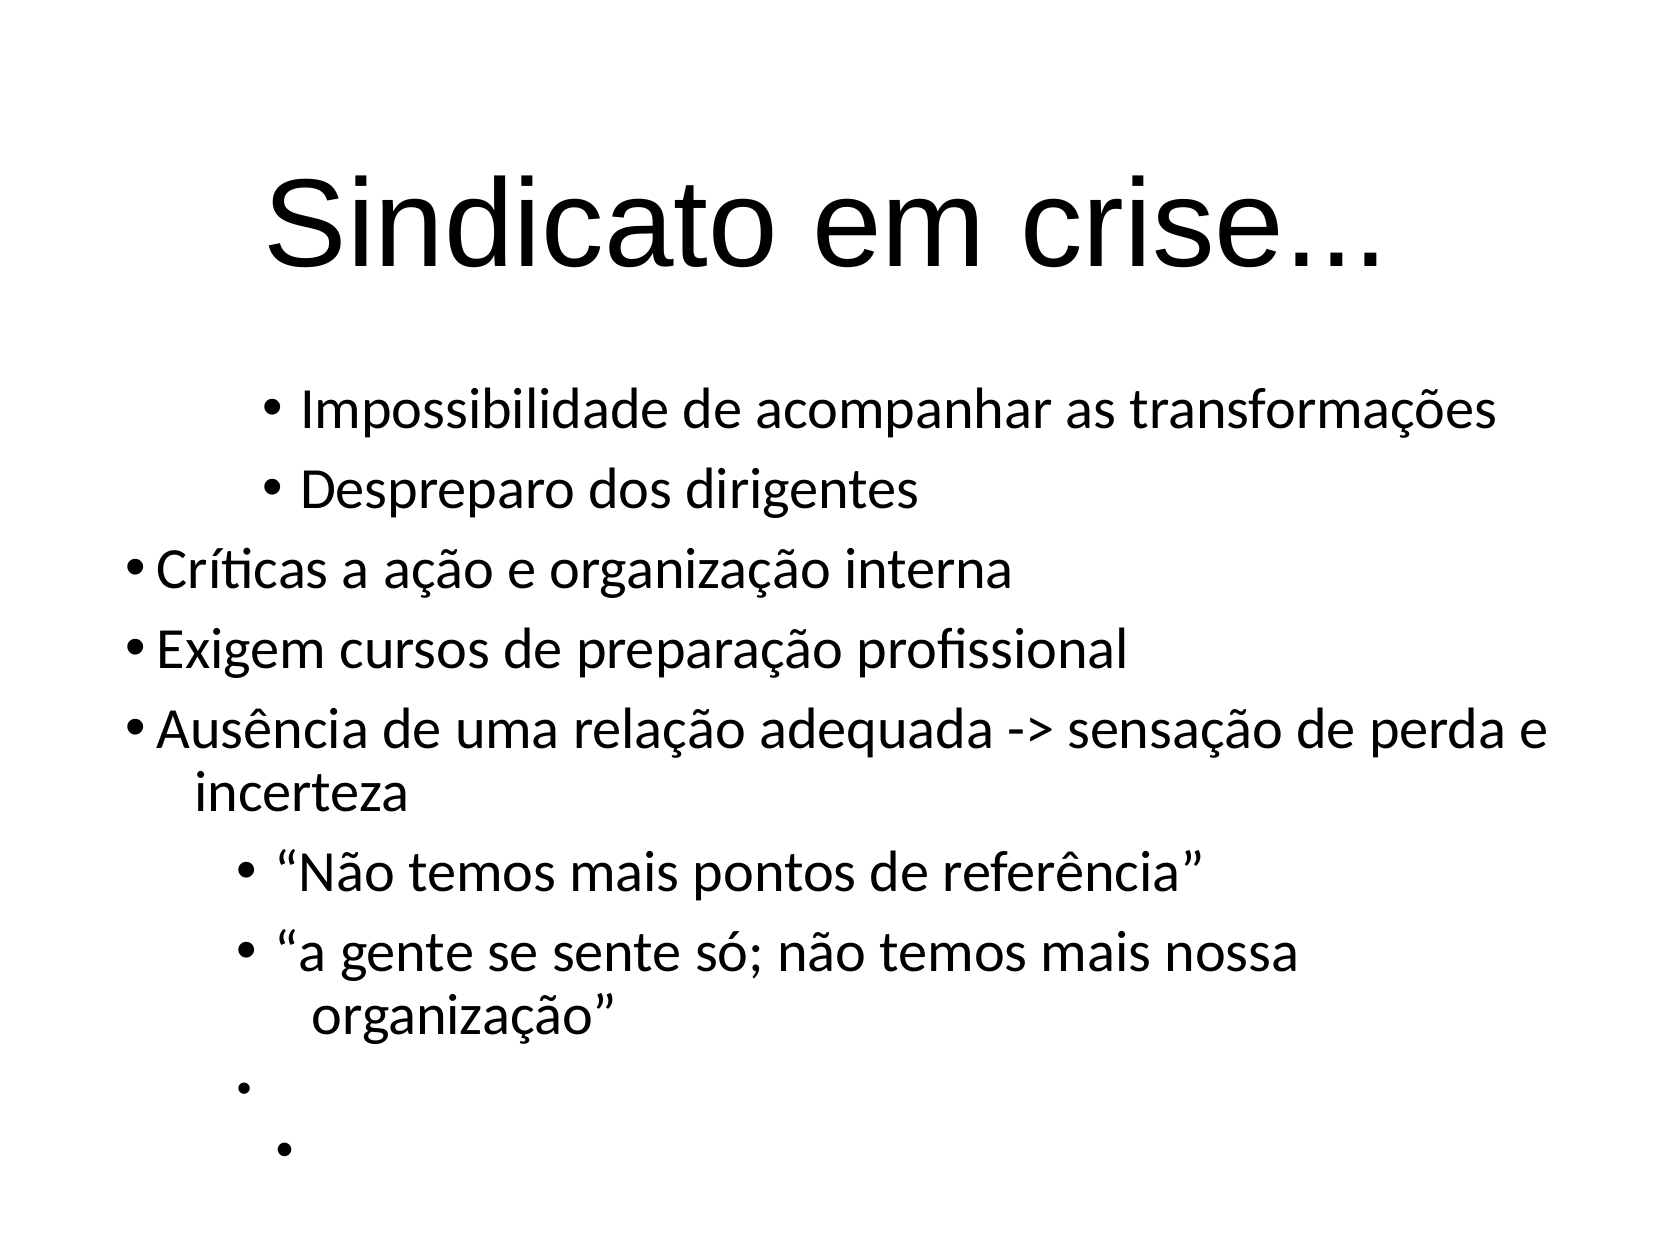

# Sindicato em crise...
Impossibilidade de acompanhar as transformações
Despreparo dos dirigentes
Críticas a ação e organização interna
Exigem cursos de preparação profissional
Ausência de uma relação adequada -> sensação de perda e incerteza
“Não temos mais pontos de referência”
“a gente se sente só; não temos mais nossa organização”